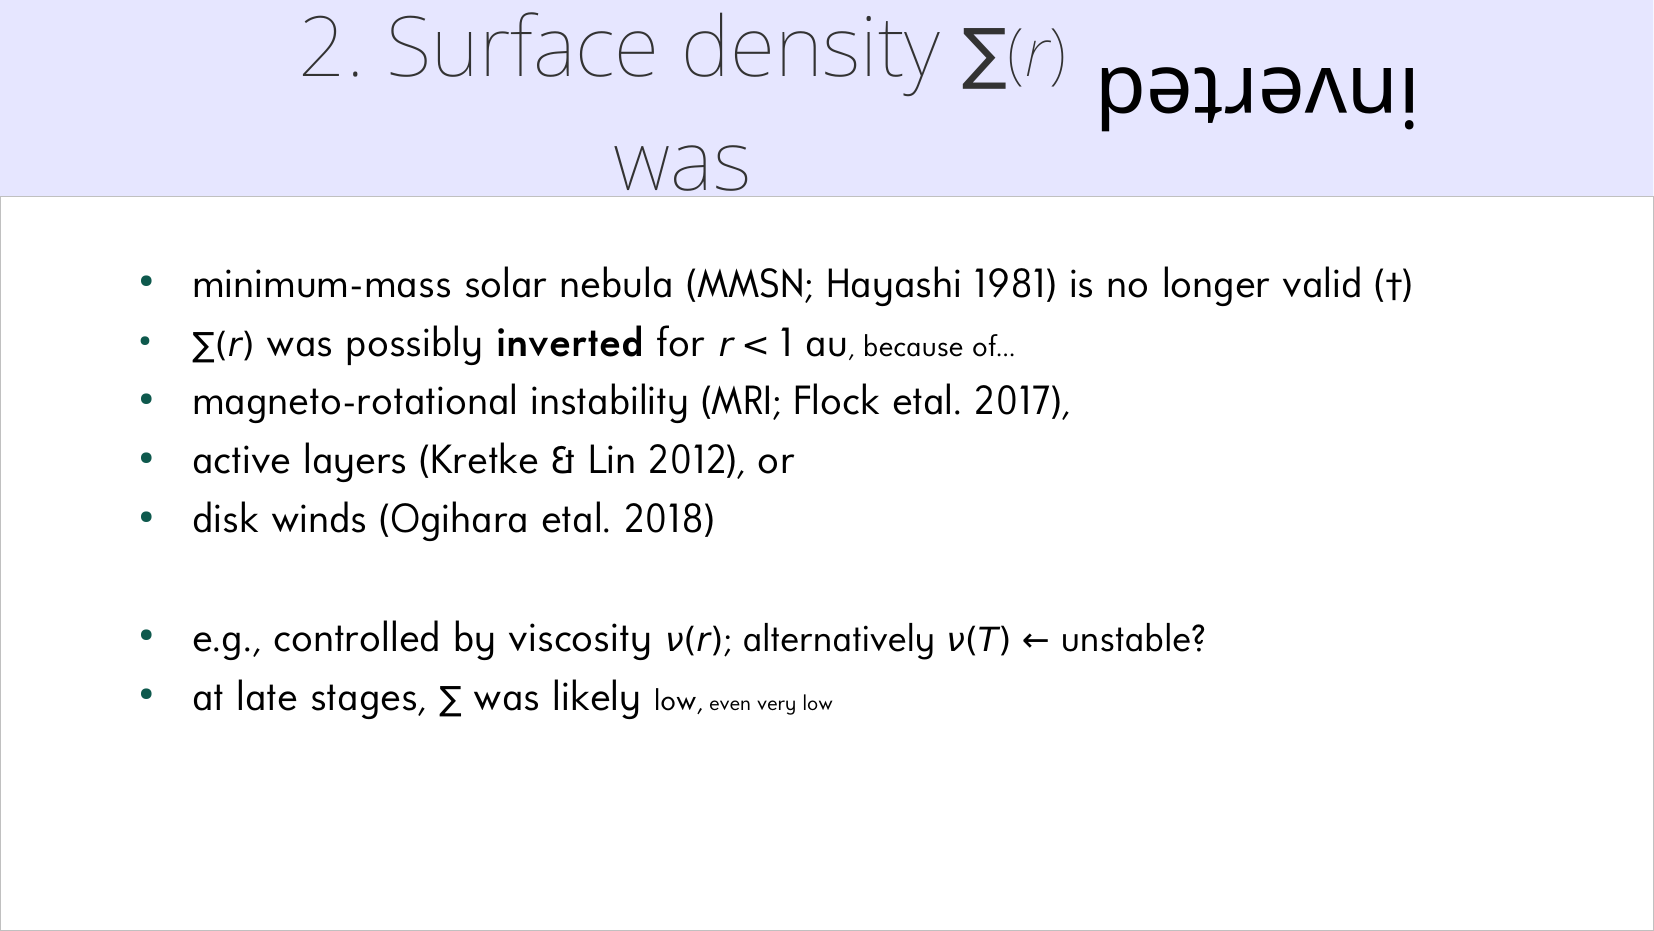

# 2. Surface density ∑(r) was
inverted
minimum-mass solar nebula (MMSN; Hayashi 1981) is no longer valid (†)
∑(r) was possibly inverted for r < 1 au, because of...
magneto-rotational instability (MRI; Flock etal. 2017),
active layers (Kretke & Lin 2012), or
disk winds (Ogihara etal. 2018)
e.g., controlled by viscosity ν(r); alternatively ν(T) ← unstable?
at late stages, ∑ was likely low, even very low